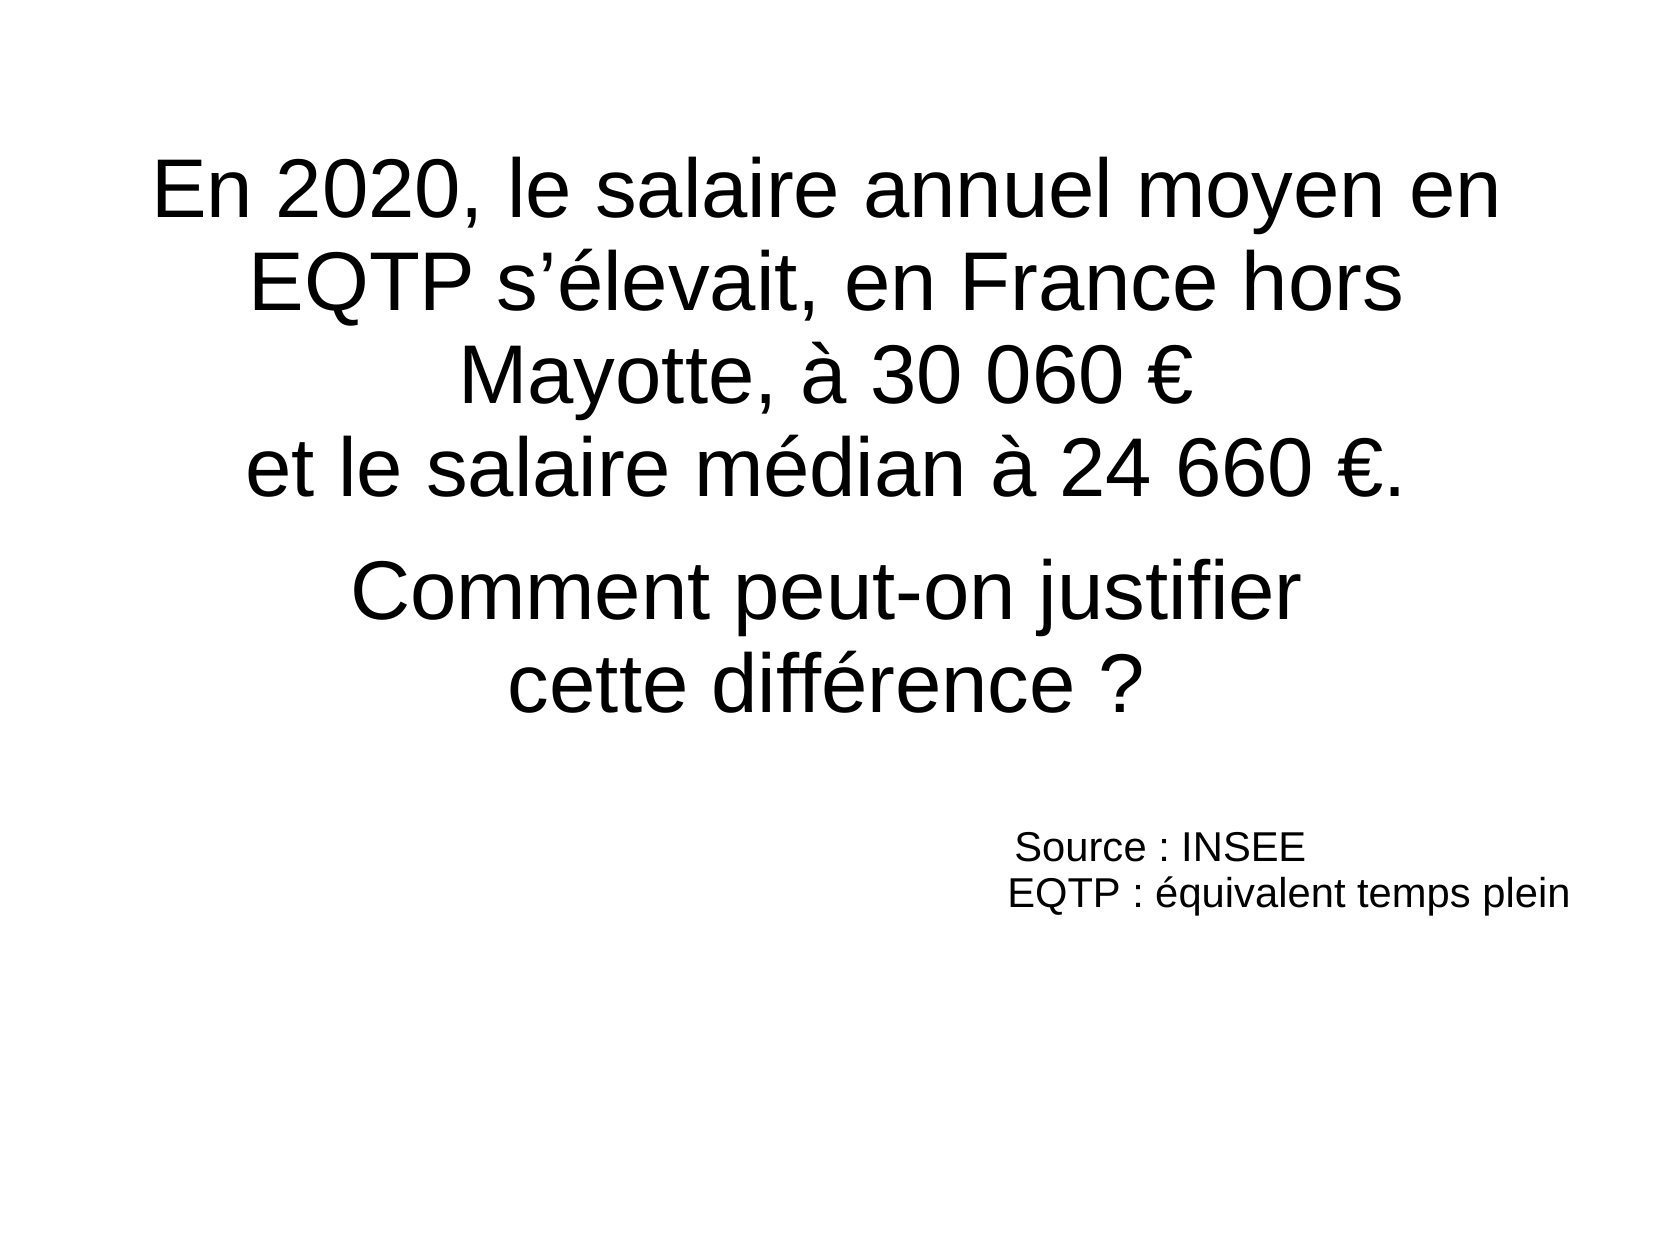

# En 2020, le salaire annuel moyen en EQTP s’élevait, en France hors Mayotte, à 30 060 €
et le salaire médian à 24 660 €.
Comment peut-on justifier
cette différence ?
Source : INSEE
EQTP : équivalent temps plein